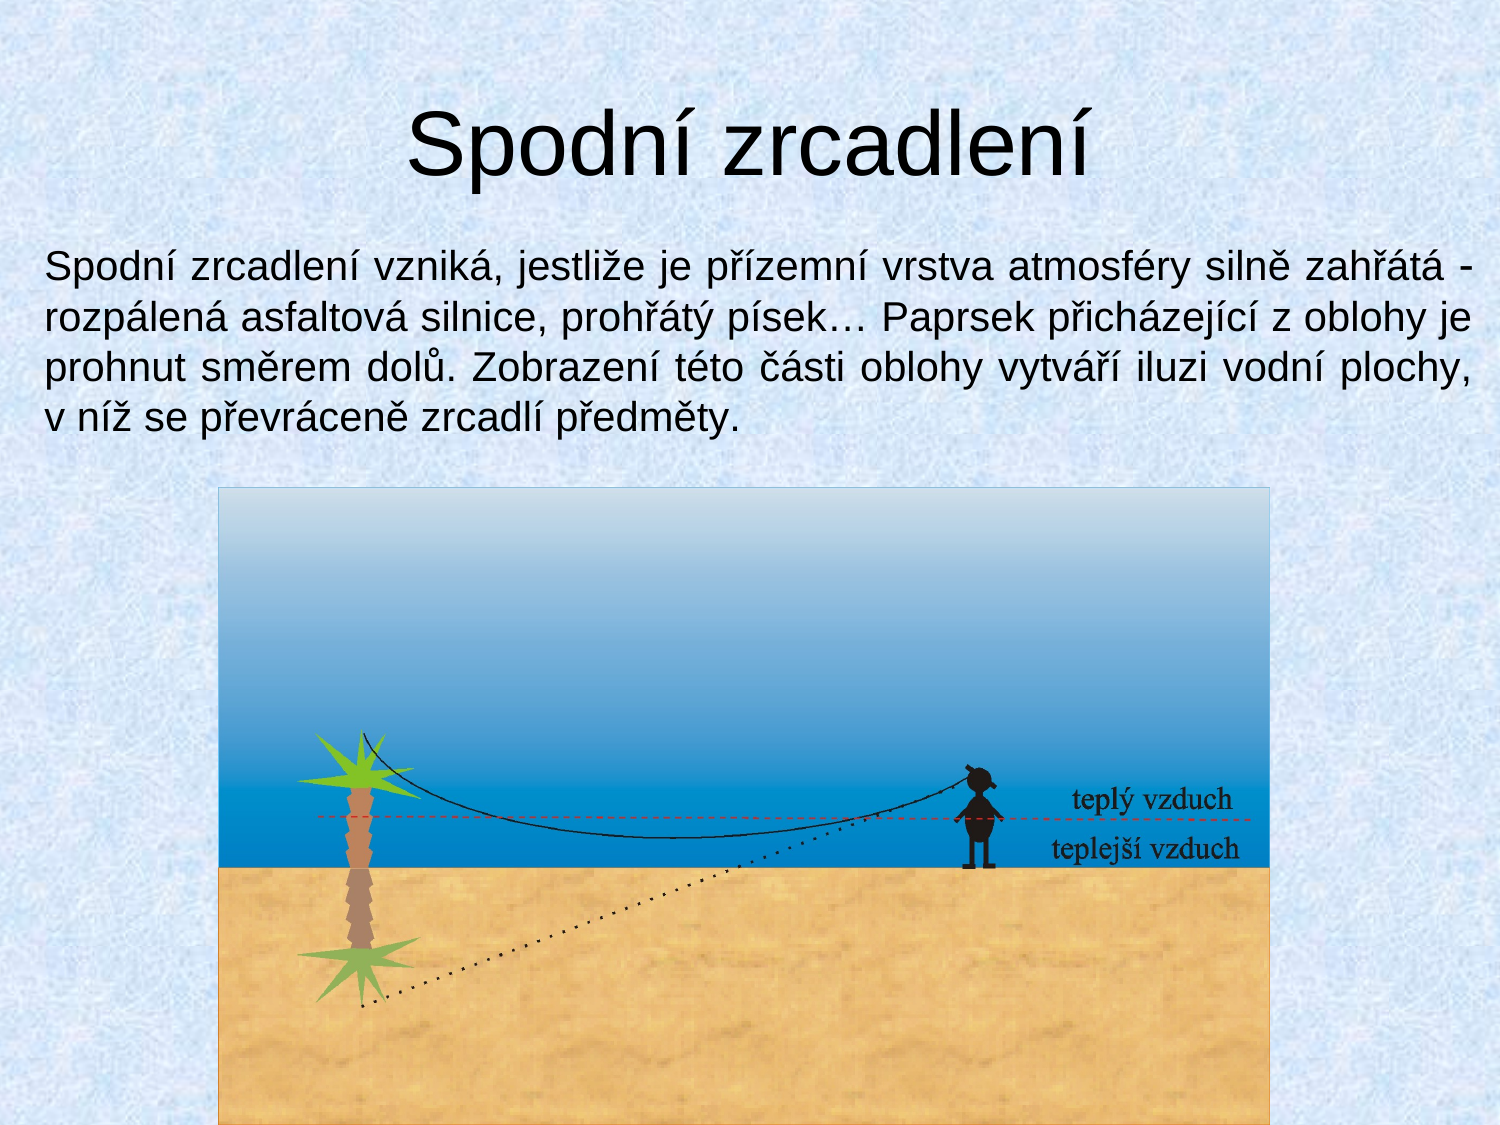

# Spodní zrcadlení
Spodní zrcadlení vzniká, jestliže je přízemní vrstva atmosféry silně zahřátá  rozpálená asfaltová silnice, prohřátý písek… Paprsek přicházející z oblohy je prohnut směrem dolů. Zobrazení této části oblohy vytváří iluzi vodní plochy, v níž se převráceně zrcadlí předměty.